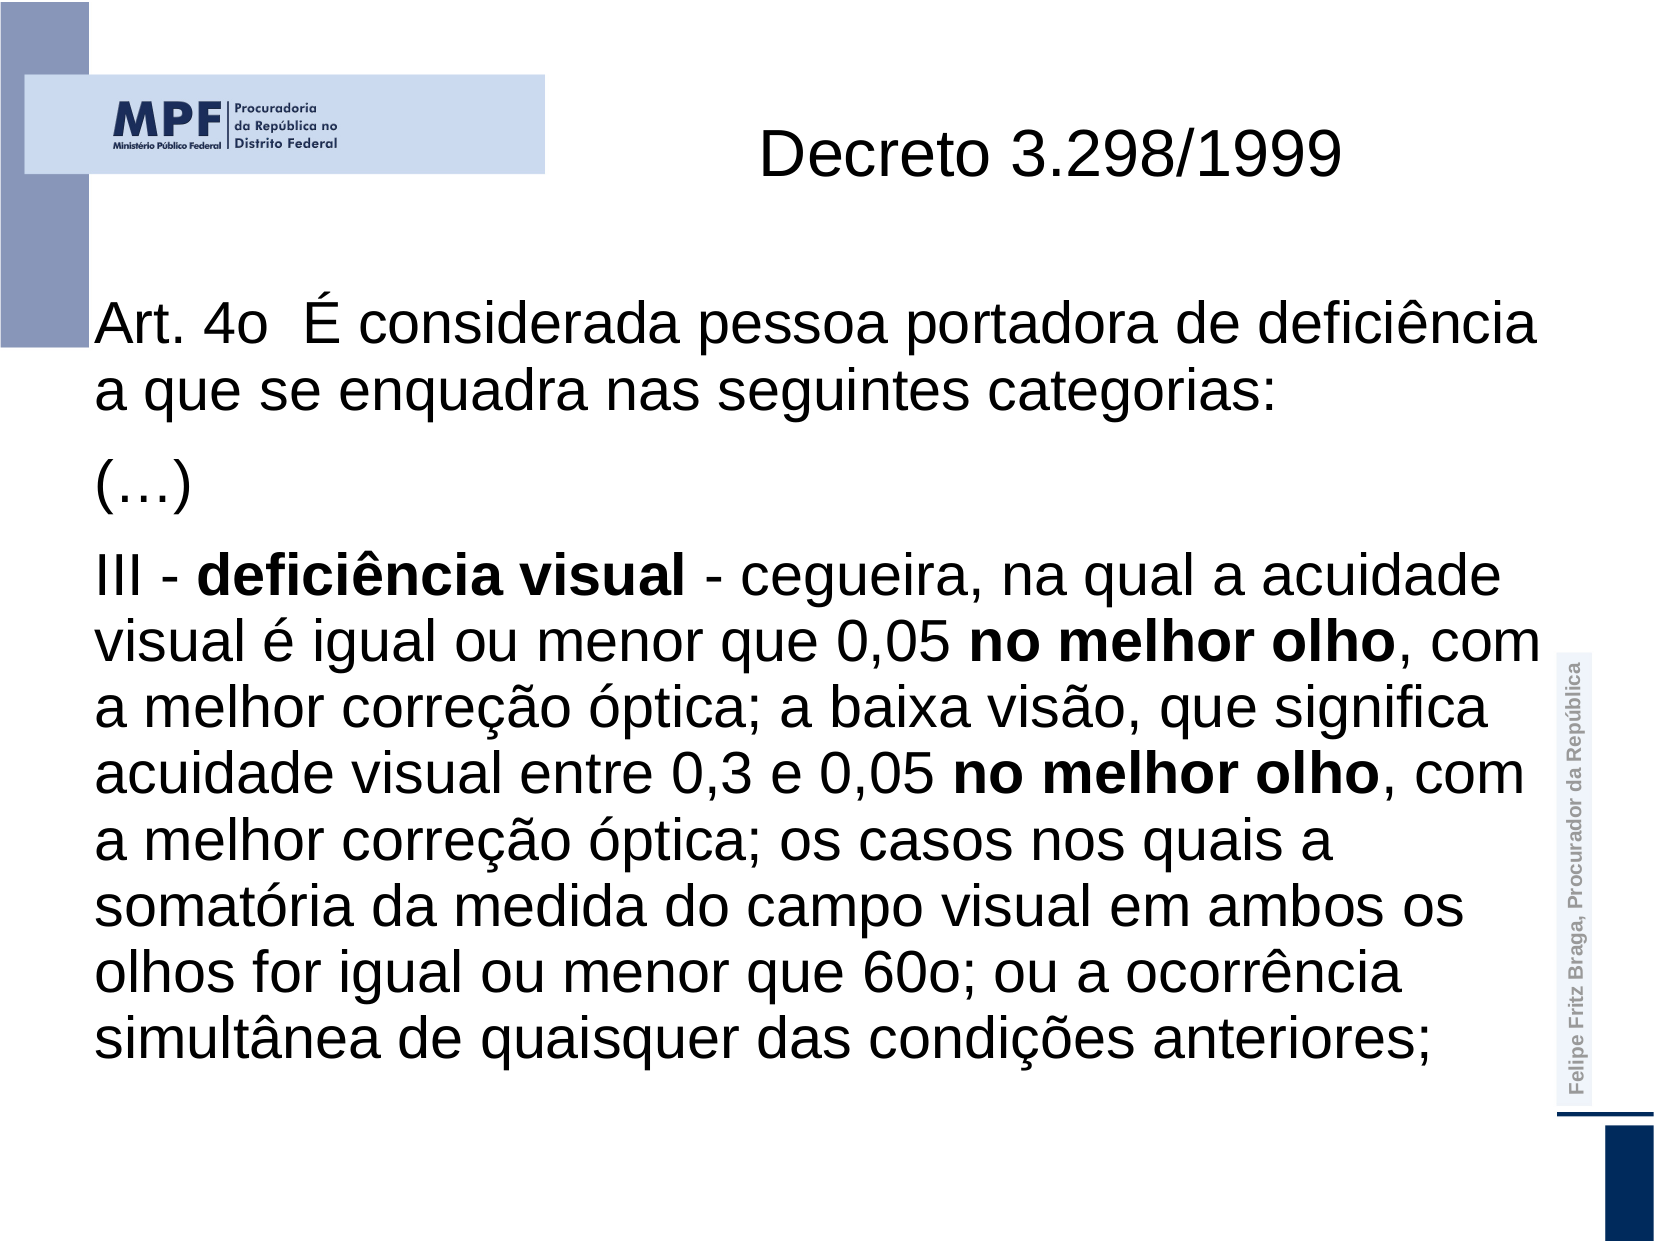

# Decreto 3.298/1999
Art. 4o É considerada pessoa portadora de deficiência a que se enquadra nas seguintes categorias:
(…)
III - deficiência visual - cegueira, na qual a acuidade visual é igual ou menor que 0,05 no melhor olho, com a melhor correção óptica; a baixa visão, que significa acuidade visual entre 0,3 e 0,05 no melhor olho, com a melhor correção óptica; os casos nos quais a somatória da medida do campo visual em ambos os olhos for igual ou menor que 60o; ou a ocorrência simultânea de quaisquer das condições anteriores;